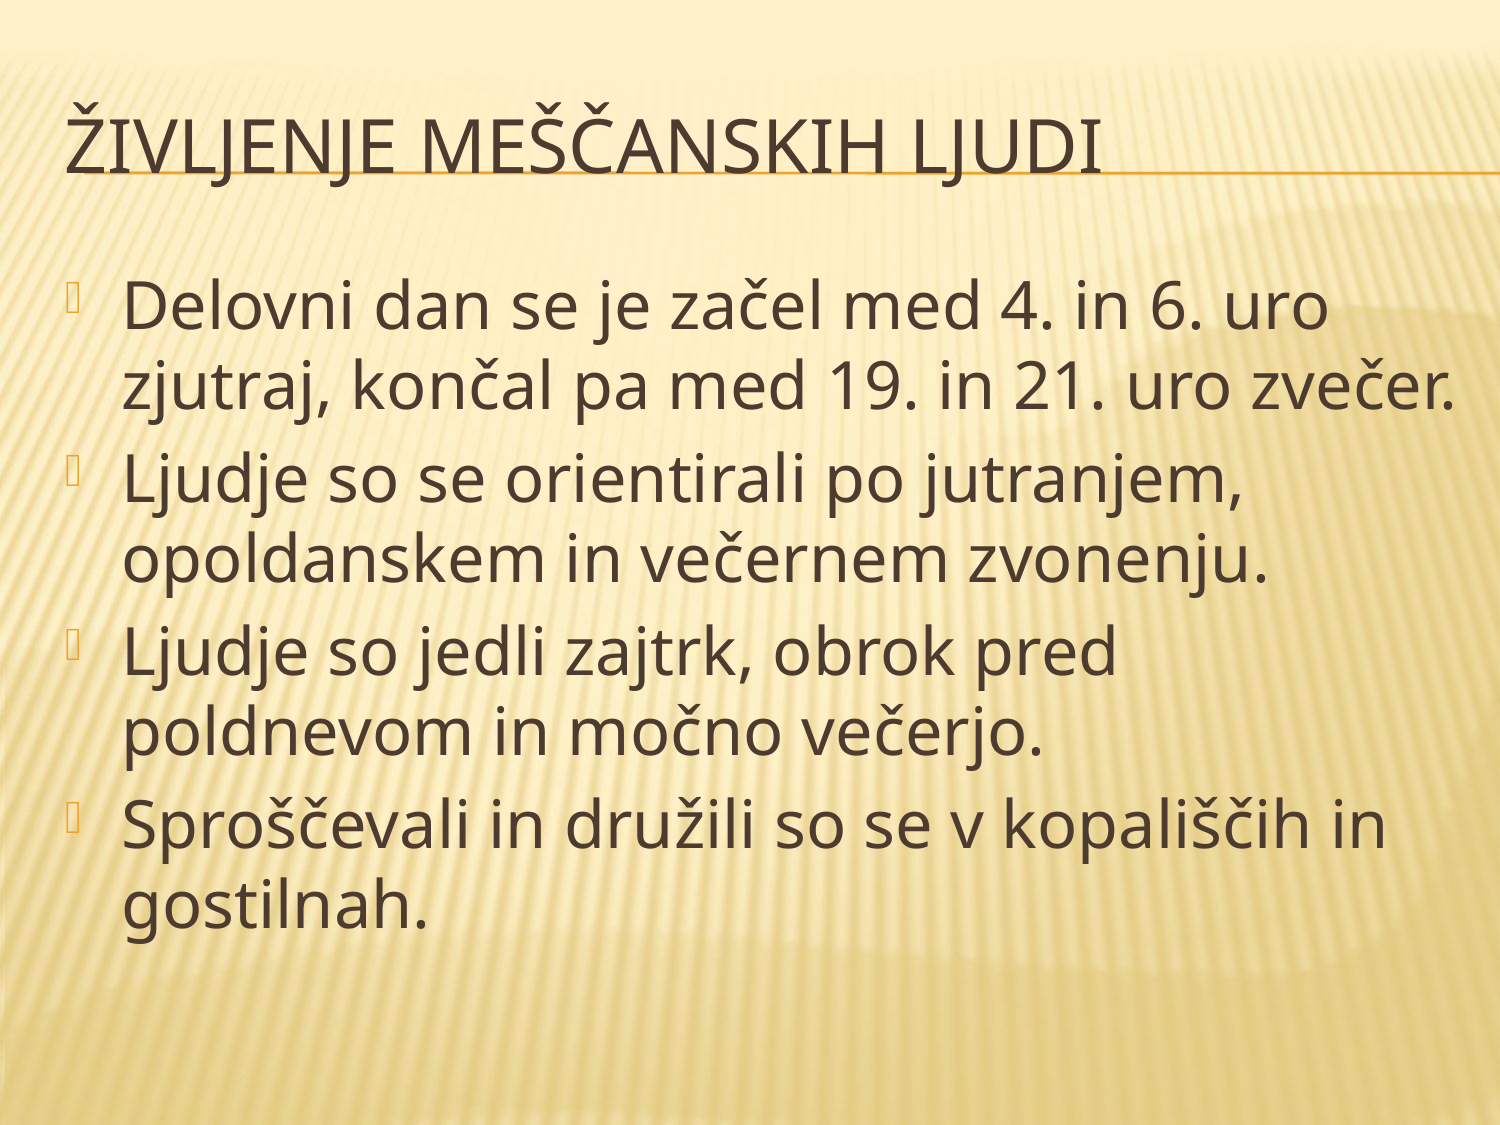

# ŽIVLJENJE MEŠČANSKIH LJUDI
Delovni dan se je začel med 4. in 6. uro zjutraj, končal pa med 19. in 21. uro zvečer.
Ljudje so se orientirali po jutranjem, opoldanskem in večernem zvonenju.
Ljudje so jedli zajtrk, obrok pred poldnevom in močno večerjo.
Sproščevali in družili so se v kopališčih in gostilnah.